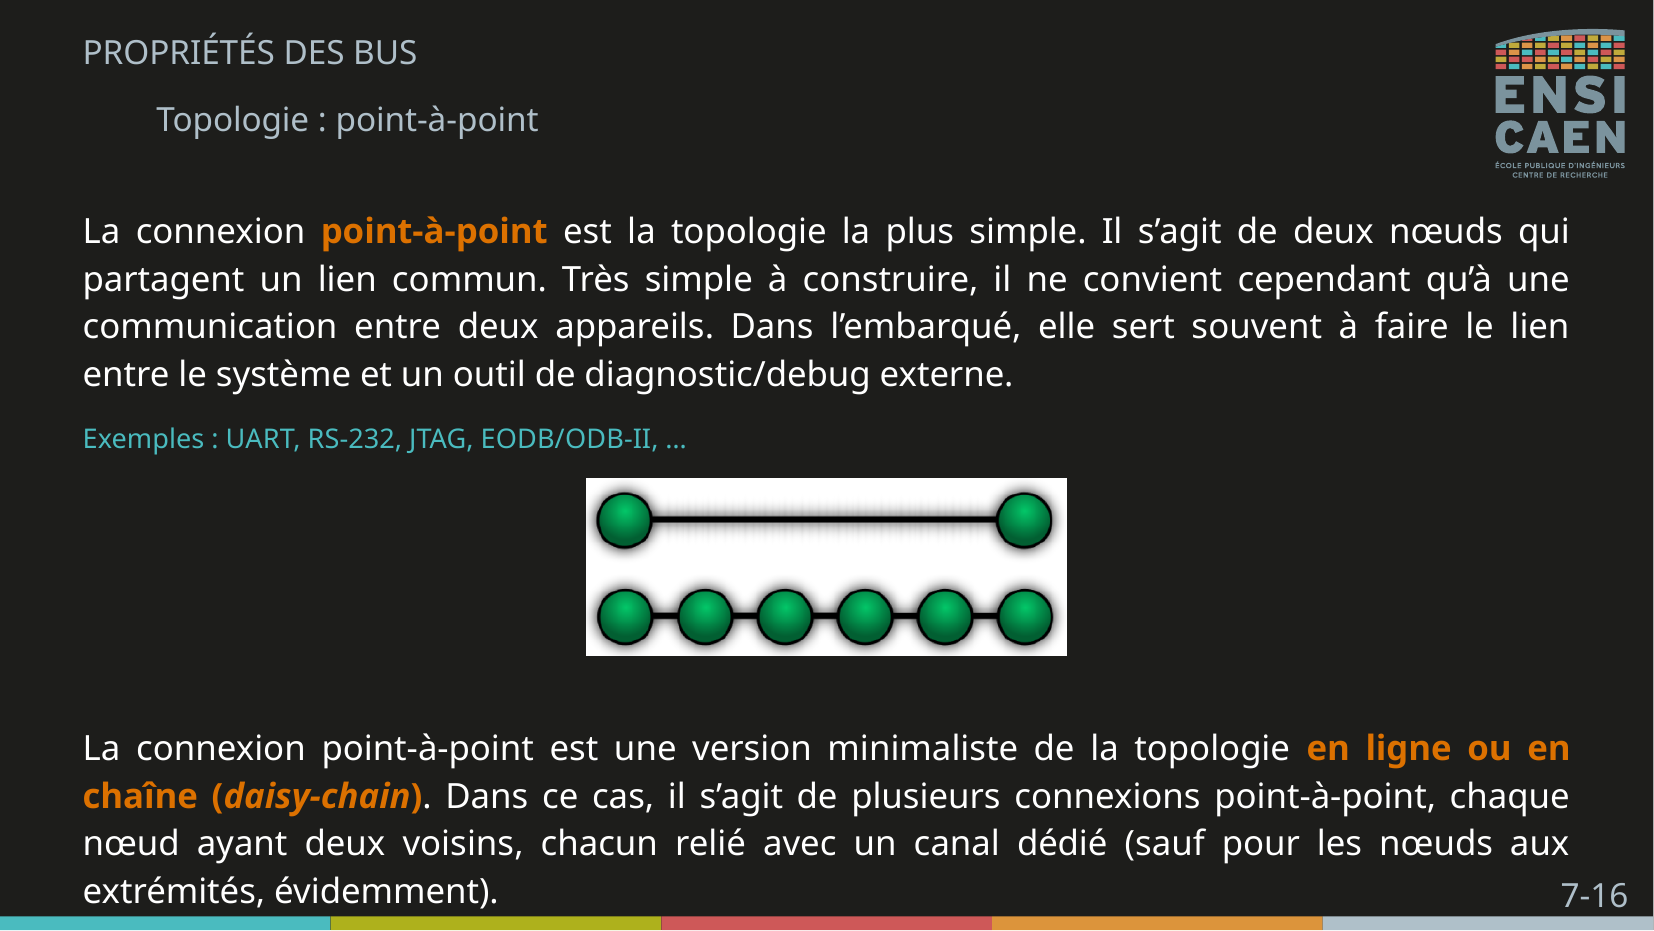

# PROPRIÉTÉS DES BUS Topologie : point-à-point
La connexion point-à-point est la topologie la plus simple. Il s’agit de deux nœuds qui partagent un lien commun. Très simple à construire, il ne convient cependant qu’à une communication entre deux appareils. Dans l’embarqué, elle sert souvent à faire le lien entre le système et un outil de diagnostic/debug externe.
Exemples : UART, RS-232, JTAG, EODB/ODB-II, …
La connexion point-à-point est une version minimaliste de la topologie en ligne ou en chaîne (daisy-chain). Dans ce cas, il s’agit de plusieurs connexions point-à-point, chaque nœud ayant deux voisins, chacun relié avec un canal dédié (sauf pour les nœuds aux extrémités, évidemment).